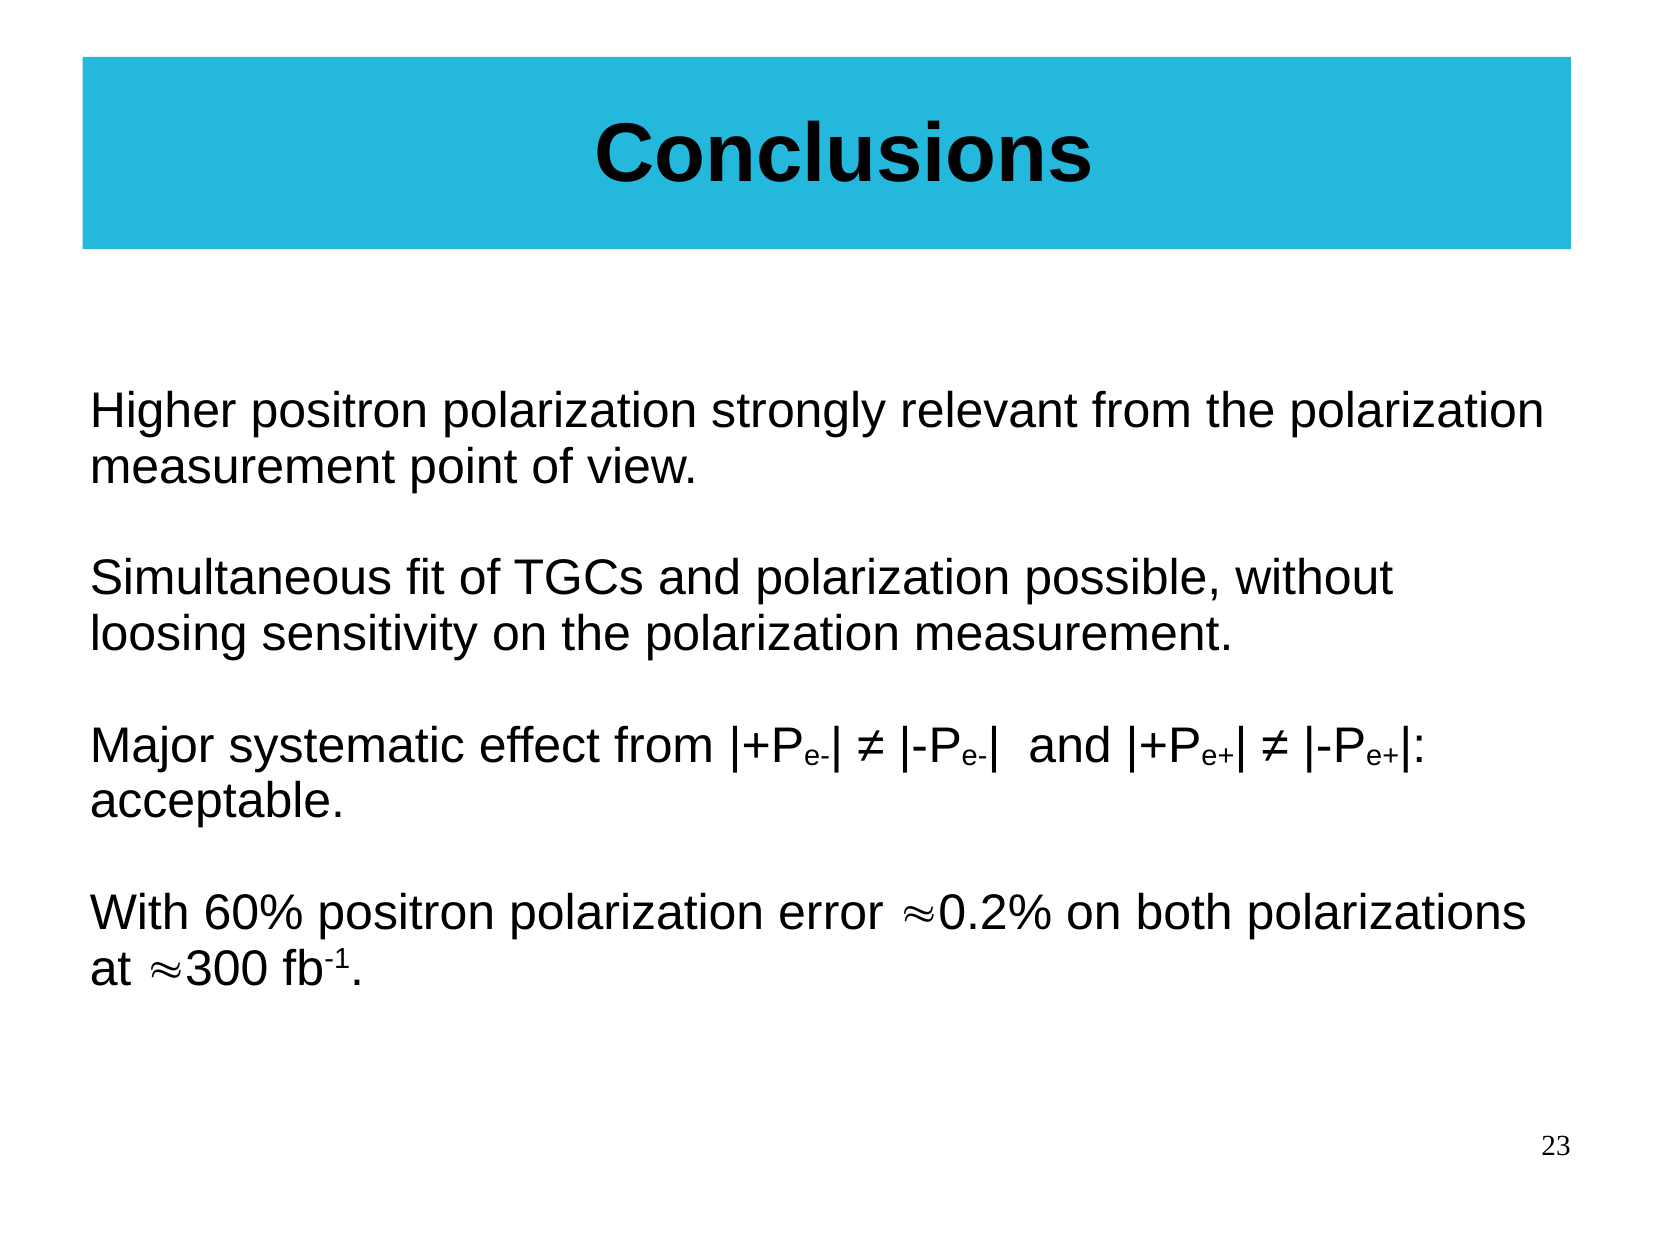

# Conclusions
Higher positron polarization strongly relevant from the polarization measurement point of view.
Simultaneous fit of TGCs and polarization possible, without loosing sensitivity on the polarization measurement.
Major systematic effect from |+Pe-| ≠ |-Pe-| and |+Pe+| ≠ |-Pe+|: acceptable.
With 60% positron polarization error »0.2% on both polarizations at »300 fb-1.
23